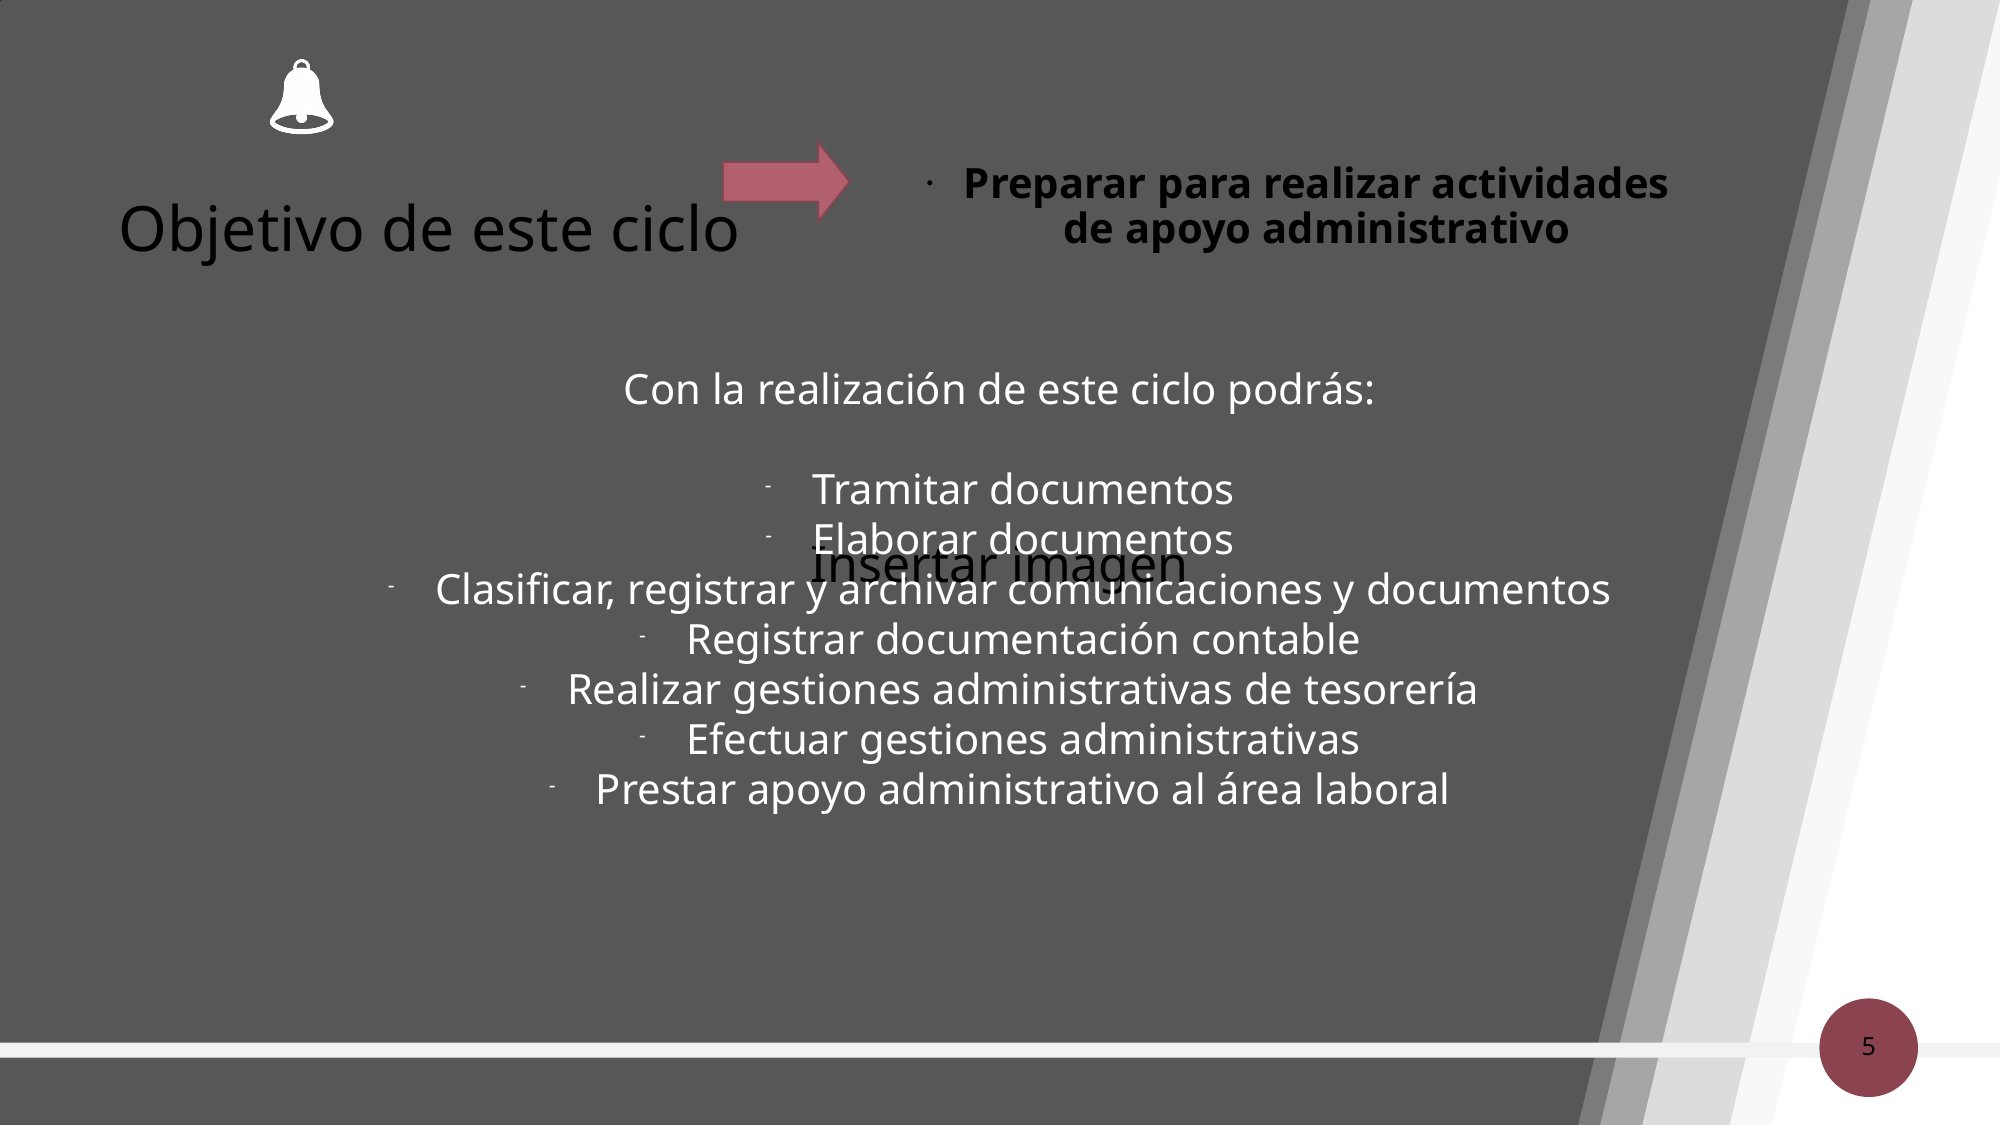

Con la realización de este ciclo podrás:
Tramitar documentos
Elaborar documentos
Clasificar, registrar y archivar comunicaciones y documentos
Registrar documentación contable
Realizar gestiones administrativas de tesorería
Efectuar gestiones administrativas
Prestar apoyo administrativo al área laboral
Preparar para realizar actividades de apoyo administrativo
# Objetivo de este ciclo